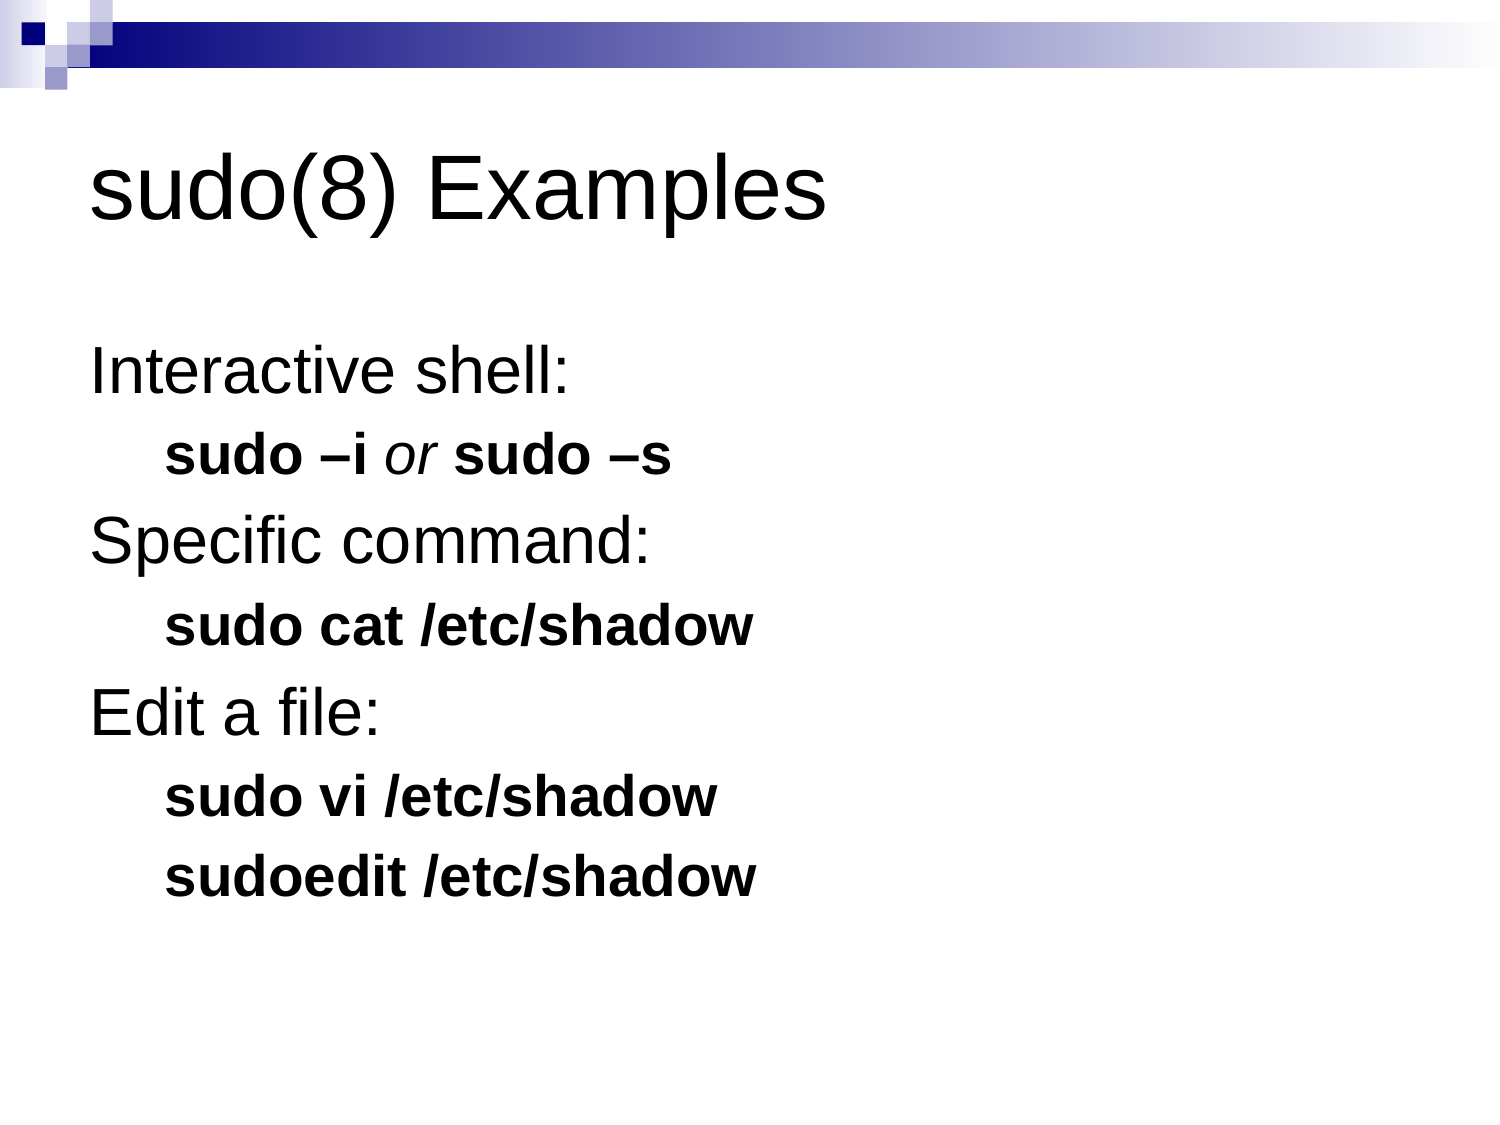

# sudo(8) Examples
Interactive shell:
sudo –i or sudo –s
Specific command:
sudo cat /etc/shadow
Edit a file:
sudo vi /etc/shadow
sudoedit /etc/shadow